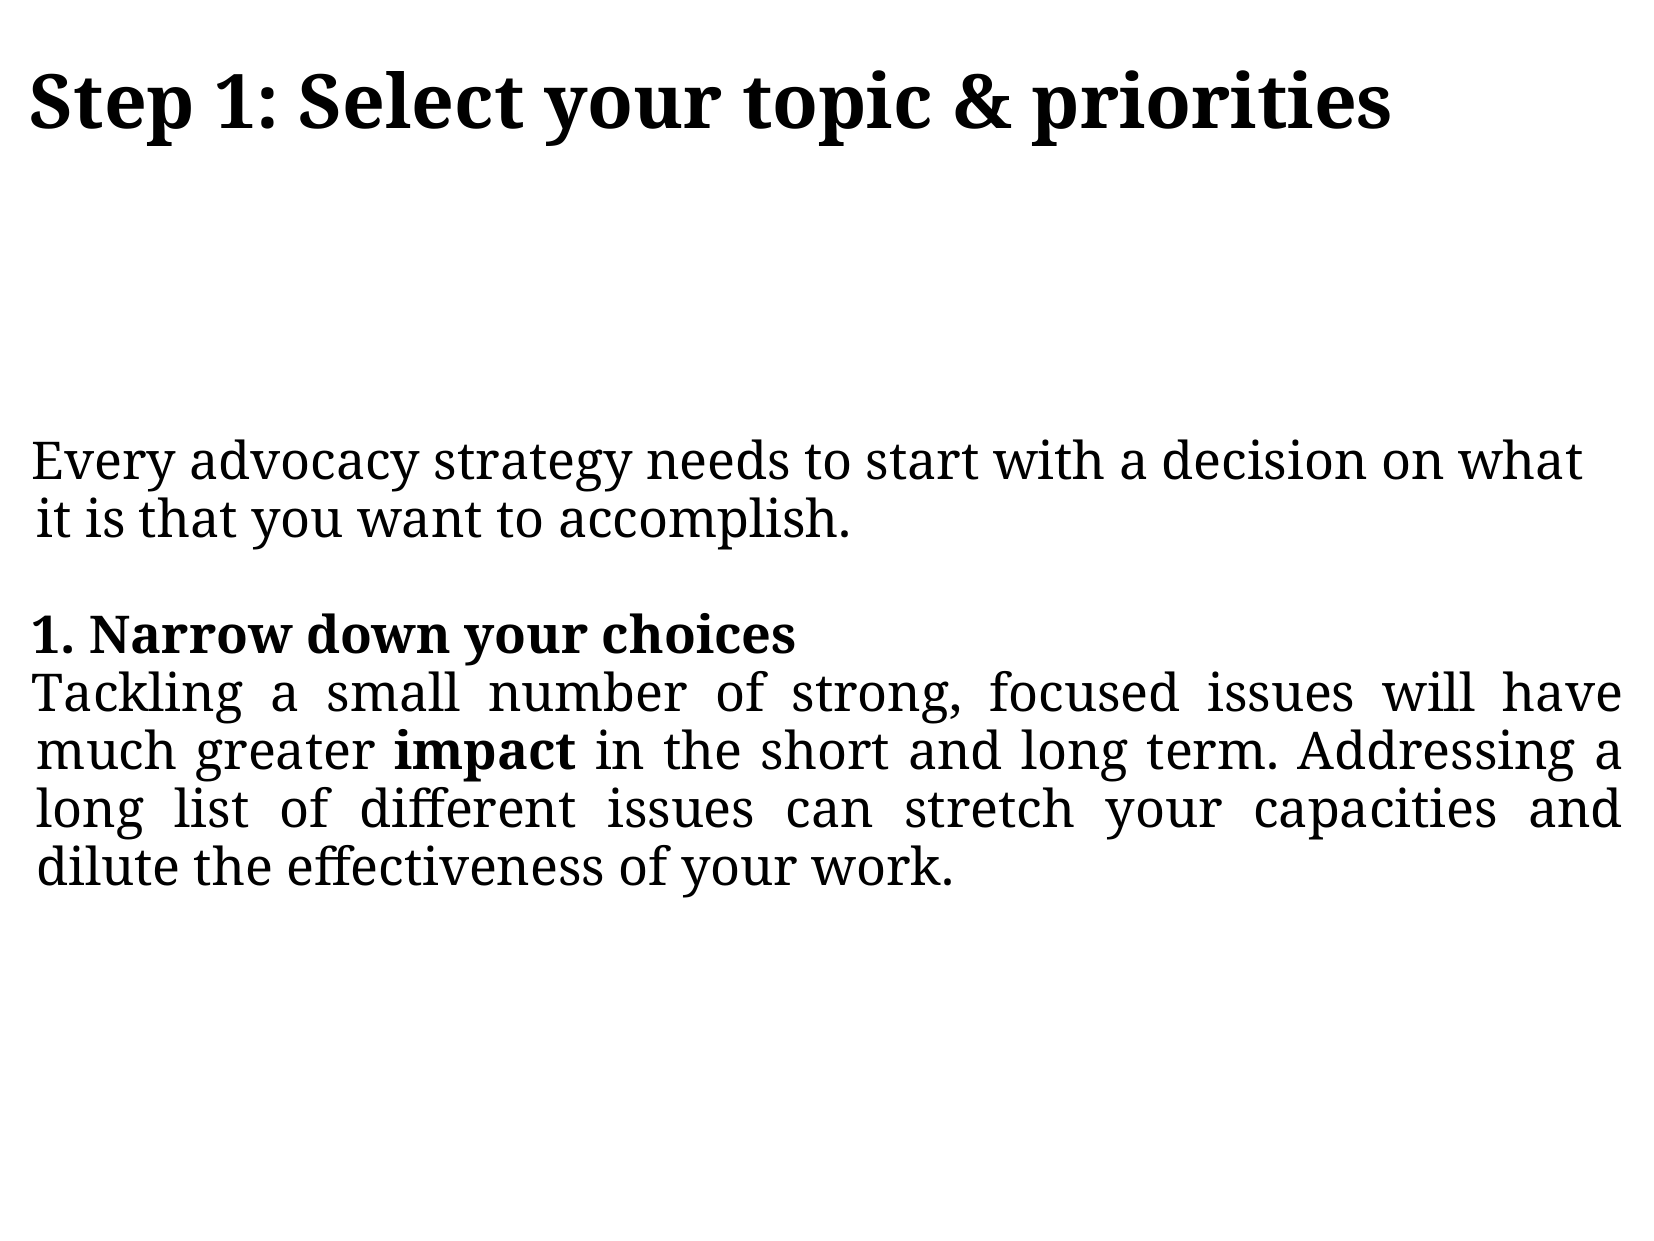

# Step 1: Select your topic & priorities
Every advocacy strategy needs to start with a decision on what it is that you want to accomplish.
1. Narrow down your choices
Tackling a small number of strong, focused issues will have much greater impact in the short and long term. Addressing a long list of different issues can stretch your capacities and dilute the effectiveness of your work.